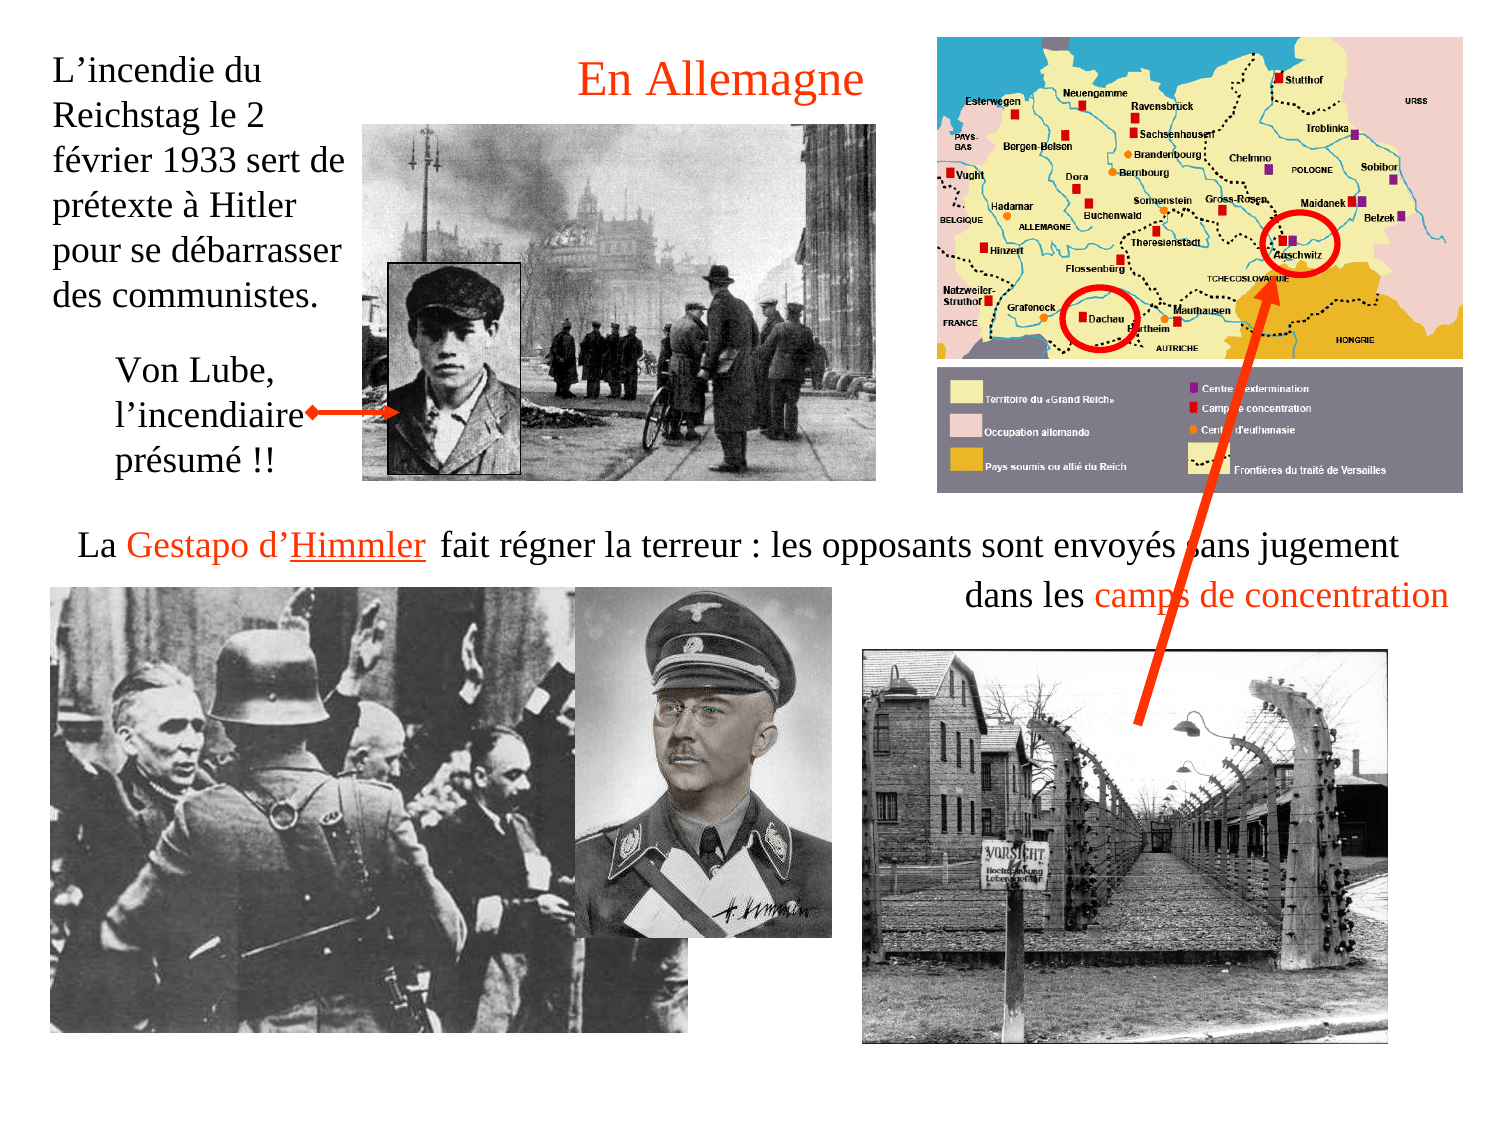

L’incendie du Reichstag le 2 février 1933 sert de prétexte à Hitler pour se débarrasser des communistes.
En Allemagne
Von Lube, l’incendiaire présumé !!
La Gestapo d’Himmler
fait régner la terreur : les opposants sont envoyés sans jugement
dans les camps de concentration